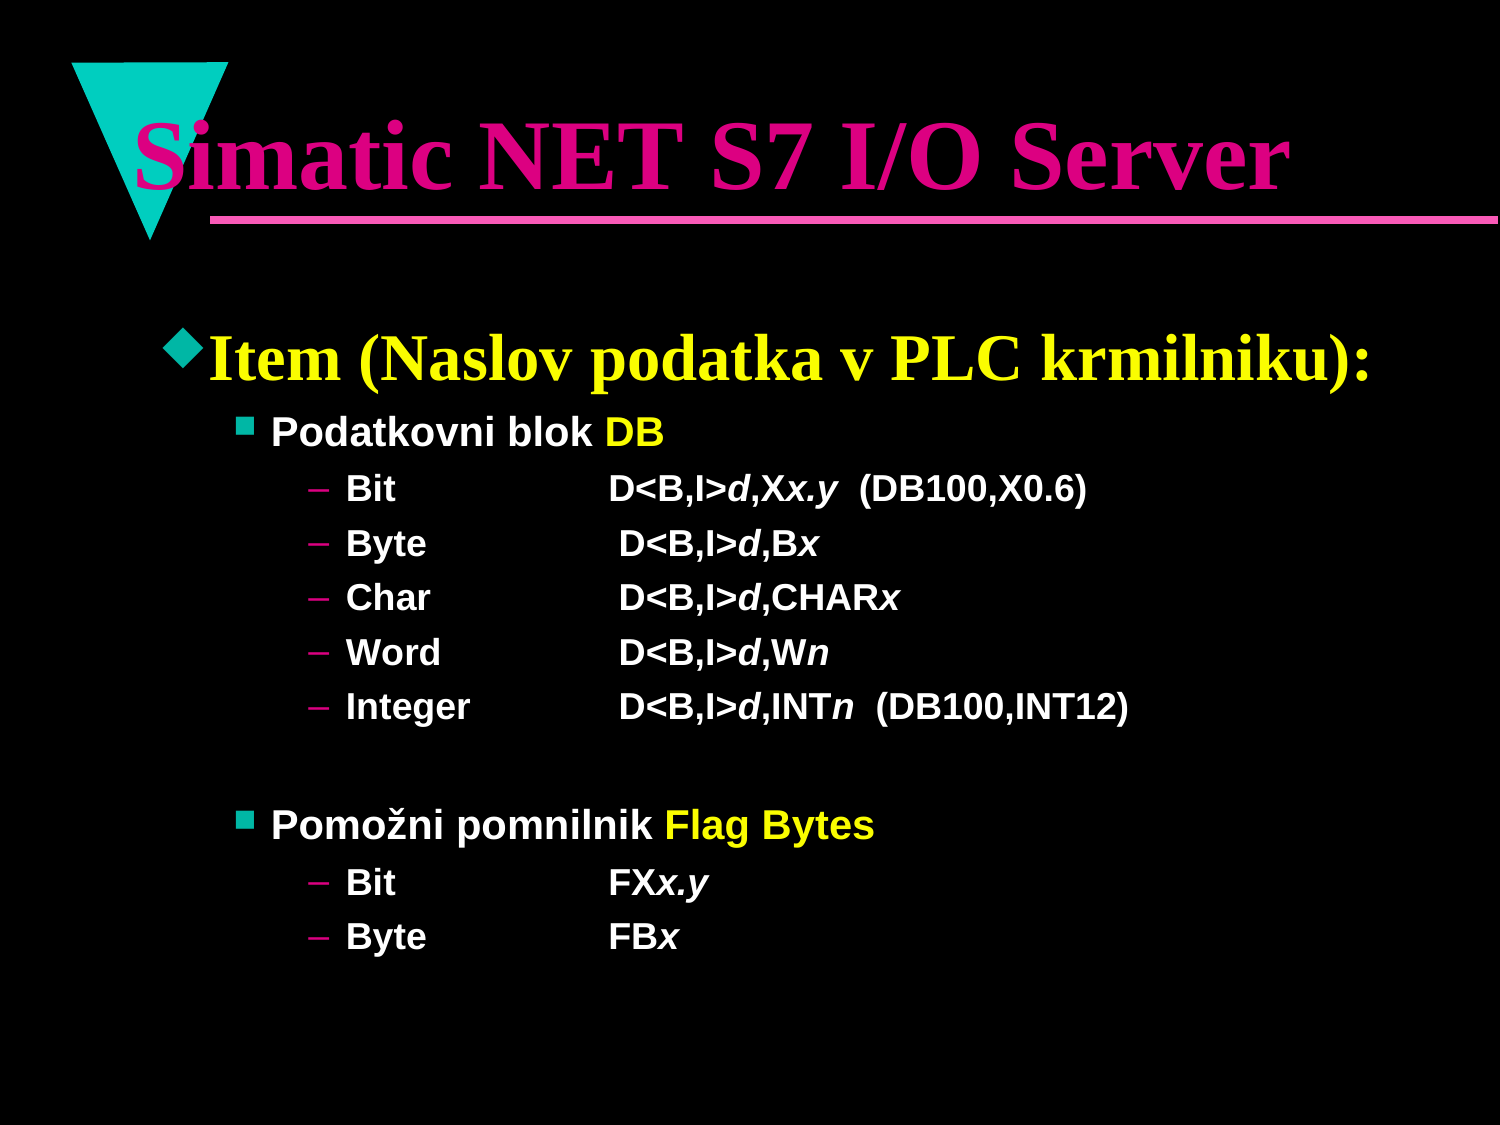

# Simatic NET S7 I/O Server
Item (Naslov podatka v PLC krmilniku):
Podatkovni blok DB
Bit 		D<B,I>d,Xx.y (DB100,X0.6)
Byte		 D<B,I>d,Bx
Char		 D<B,I>d,CHARx
Word		 D<B,I>d,Wn
Integer	 D<B,I>d,INTn (DB100,INT12)
Pomožni pomnilnik Flag Bytes
Bit		FXx.y
Byte		FBx
RVP2
I/O komunikacija
32